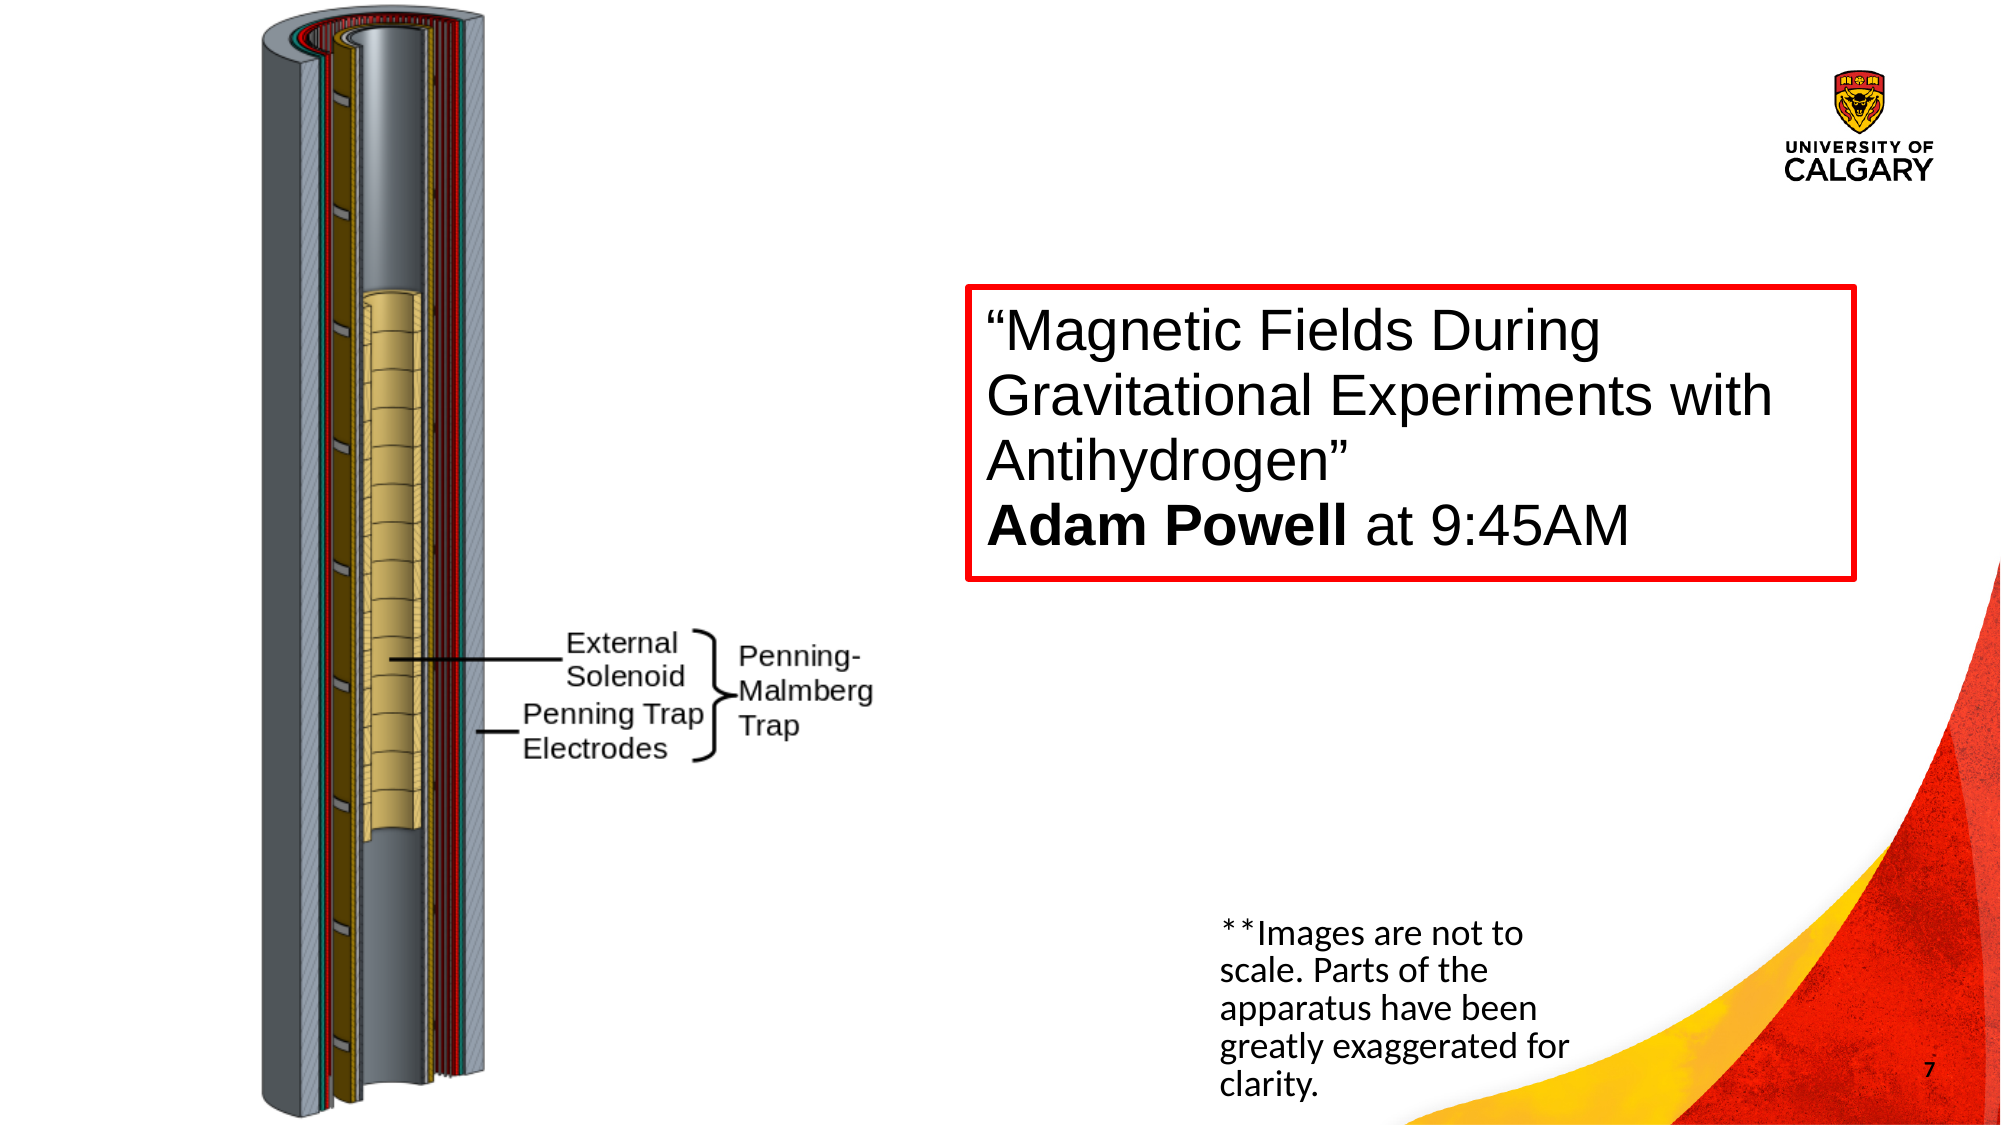

“Magnetic Fields During Gravitational Experiments with Antihydrogen”
Adam Powell at 9:45AM
**Images are not to scale. Parts of the apparatus have been greatly exaggerated for clarity.